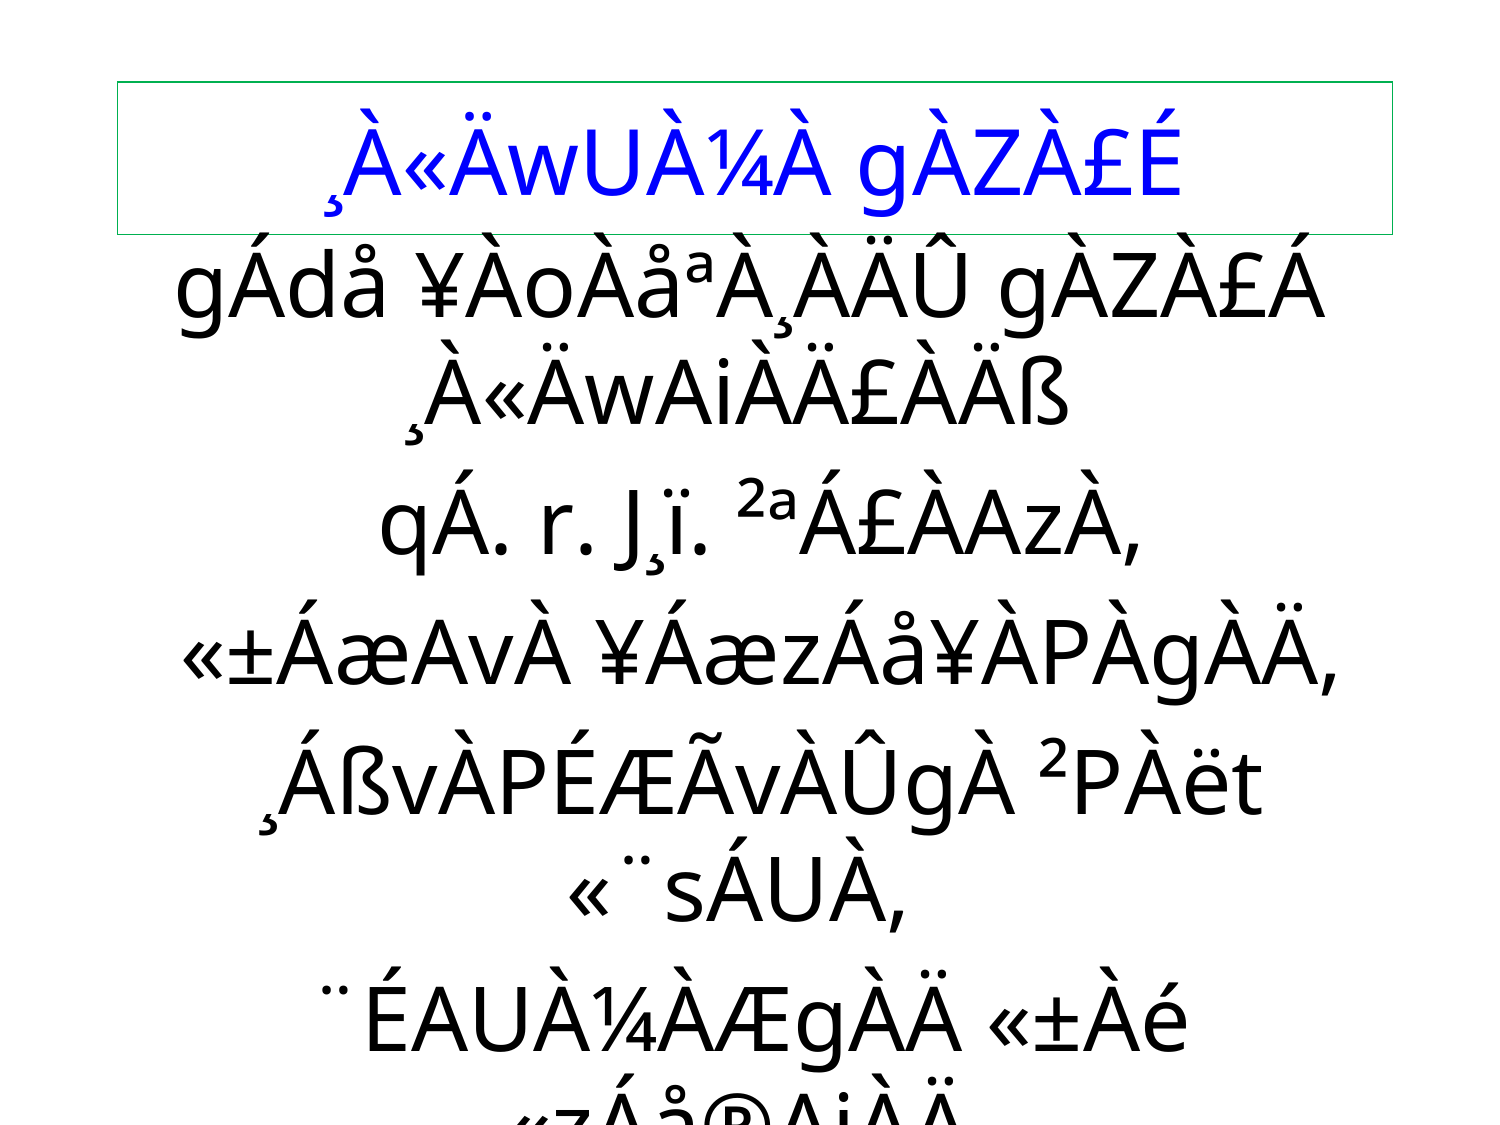

# ¸À«ÄwUÀ¼À gÀZÀ£É
gÁdå ¥ÀoÀåªÀ¸ÀÄÛ gÀZÀ£Á ¸À«ÄwAiÀÄ£ÀÄß
 qÁ. r. J¸ï. ²ªÁ£ÀAzÀ,
 «±ÁæAvÀ ¥ÁæzÁå¥ÀPÀgÀÄ,
 ¸ÁßvÀPÉÆÃvÀÛgÀ ²PÀët «¨sÁUÀ,
¨ÉAUÀ¼ÀÆgÀÄ «±Àé «zÁå®AiÀÄ,
EªÀgÀ CzsÀåPÀëvÉAiÀÄ°è gÀa¸À¯Á¬ÄvÀÄ.